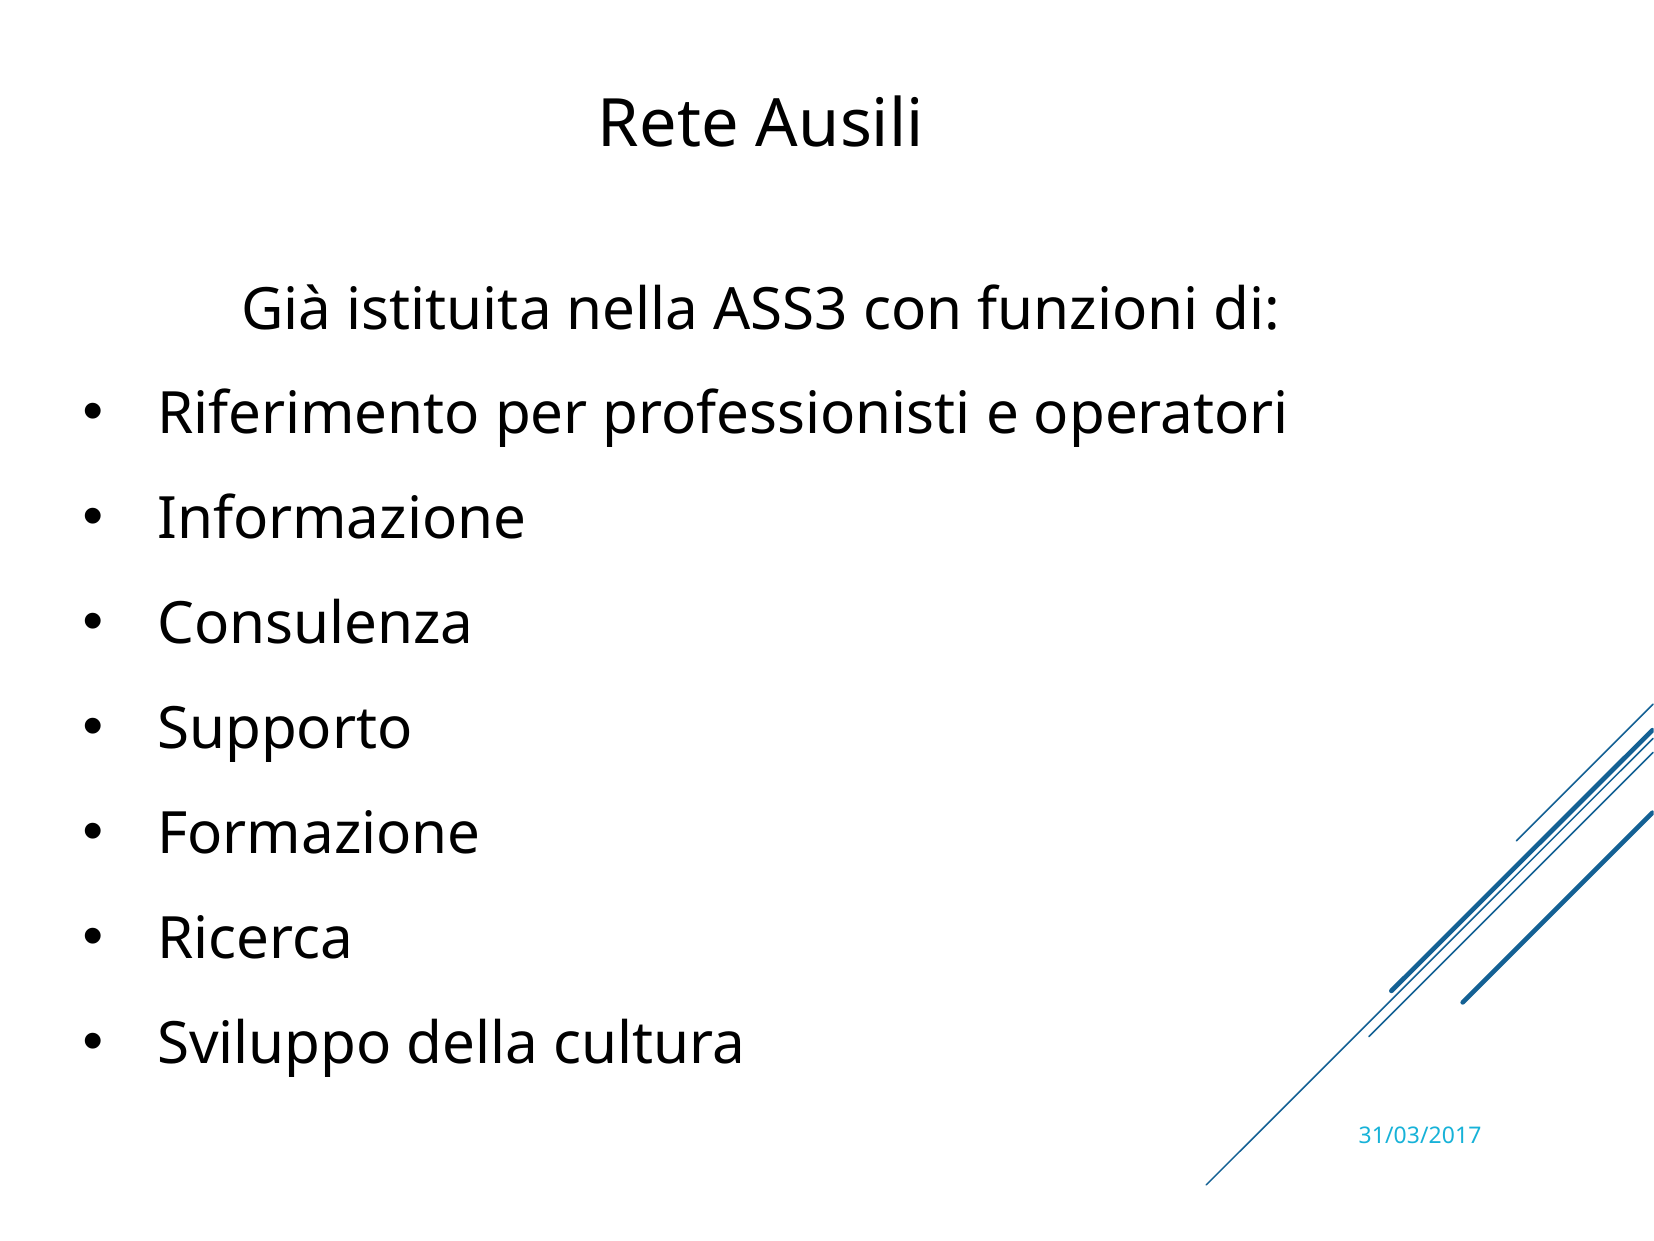

Rete Ausili
Già istituita nella ASS3 con funzioni di:
Riferimento per professionisti e operatori
Informazione
Consulenza
Supporto
Formazione
Ricerca
Sviluppo della cultura
31/03/2017